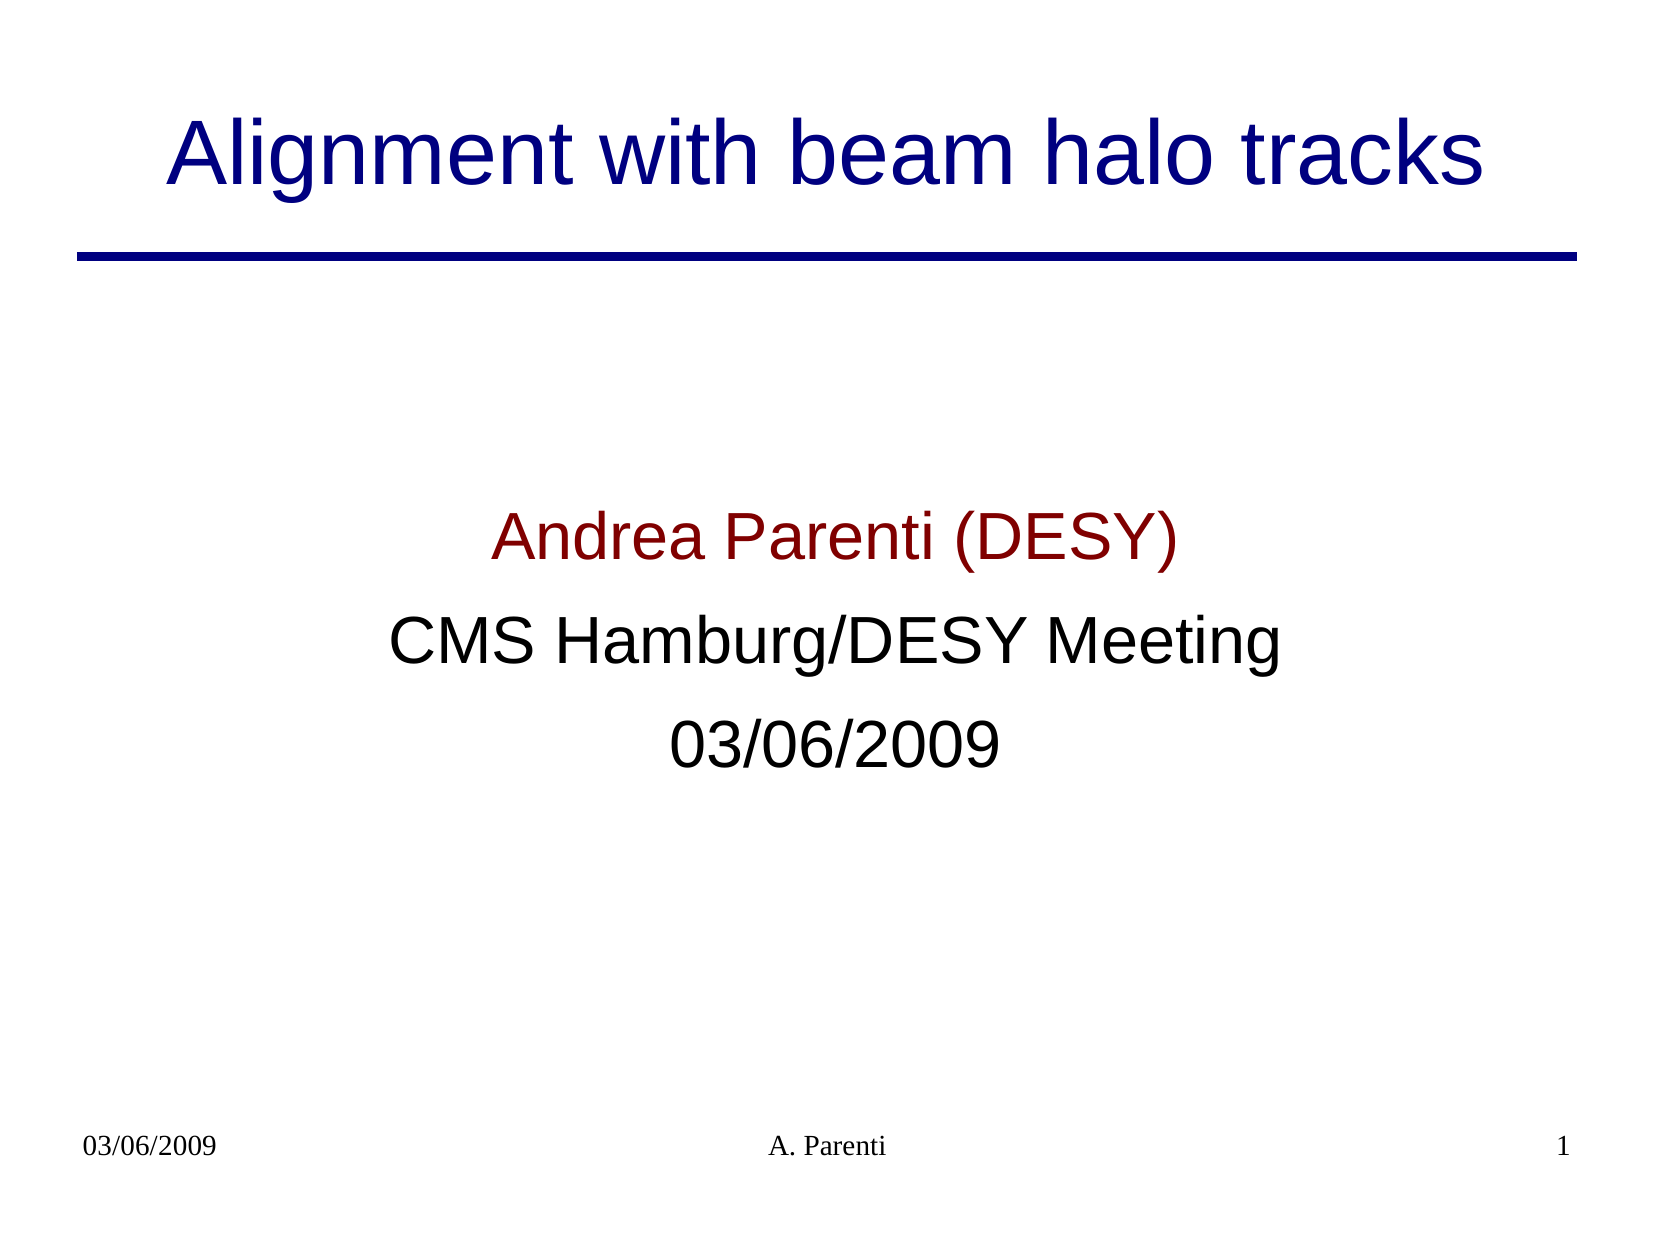

# Alignment with beam halo tracks
Andrea Parenti (DESY)
CMS Hamburg/DESY Meeting
03/06/2009
1